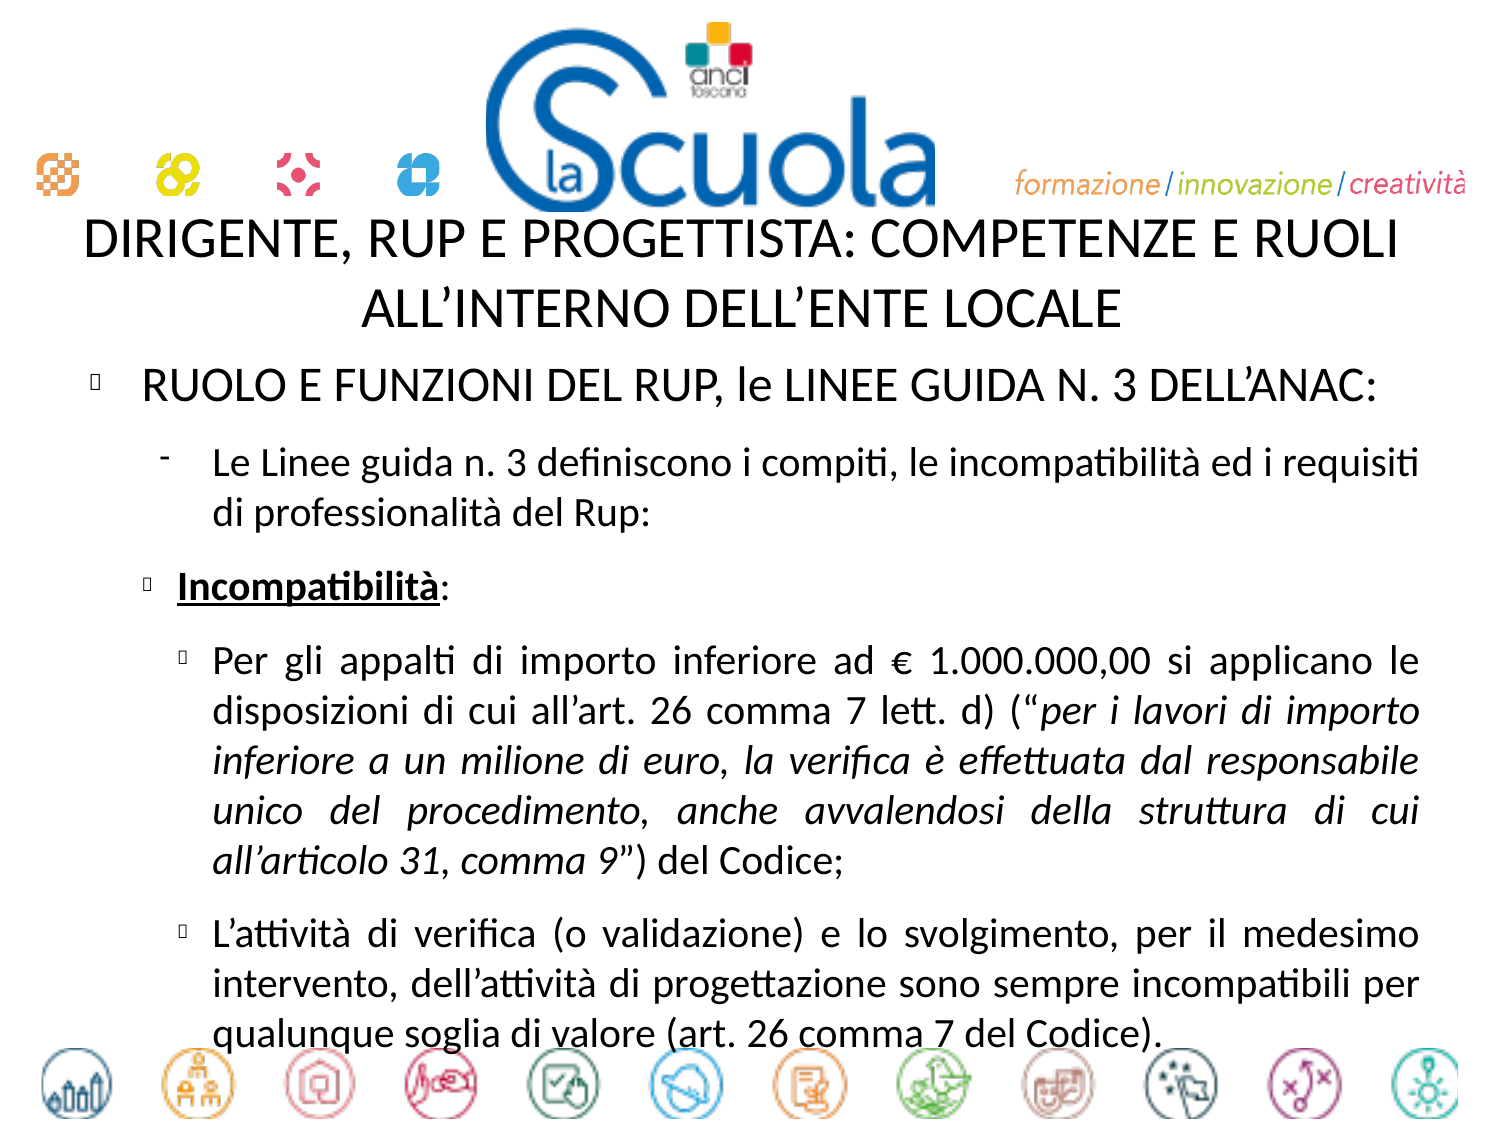

DIRIGENTE, RUP E PROGETTISTA: COMPETENZE E RUOLI ALL’INTERNO DELL’ENTE LOCALE
RUOLO E FUNZIONI DEL RUP, le LINEE GUIDA N. 3 DELL’ANAC:
Le Linee guida n. 3 definiscono i compiti, le incompatibilità ed i requisiti di professionalità del Rup:
Incompatibilità:
Per gli appalti di importo inferiore ad € 1.000.000,00 si applicano le disposizioni di cui all’art. 26 comma 7 lett. d) (“per i lavori di importo inferiore a un milione di euro, la verifica è effettuata dal responsabile unico del procedimento, anche avvalendosi della struttura di cui all’articolo 31, comma 9”) del Codice;
L’attività di verifica (o validazione) e lo svolgimento, per il medesimo intervento, dell’attività di progettazione sono sempre incompatibili per qualunque soglia di valore (art. 26 comma 7 del Codice).